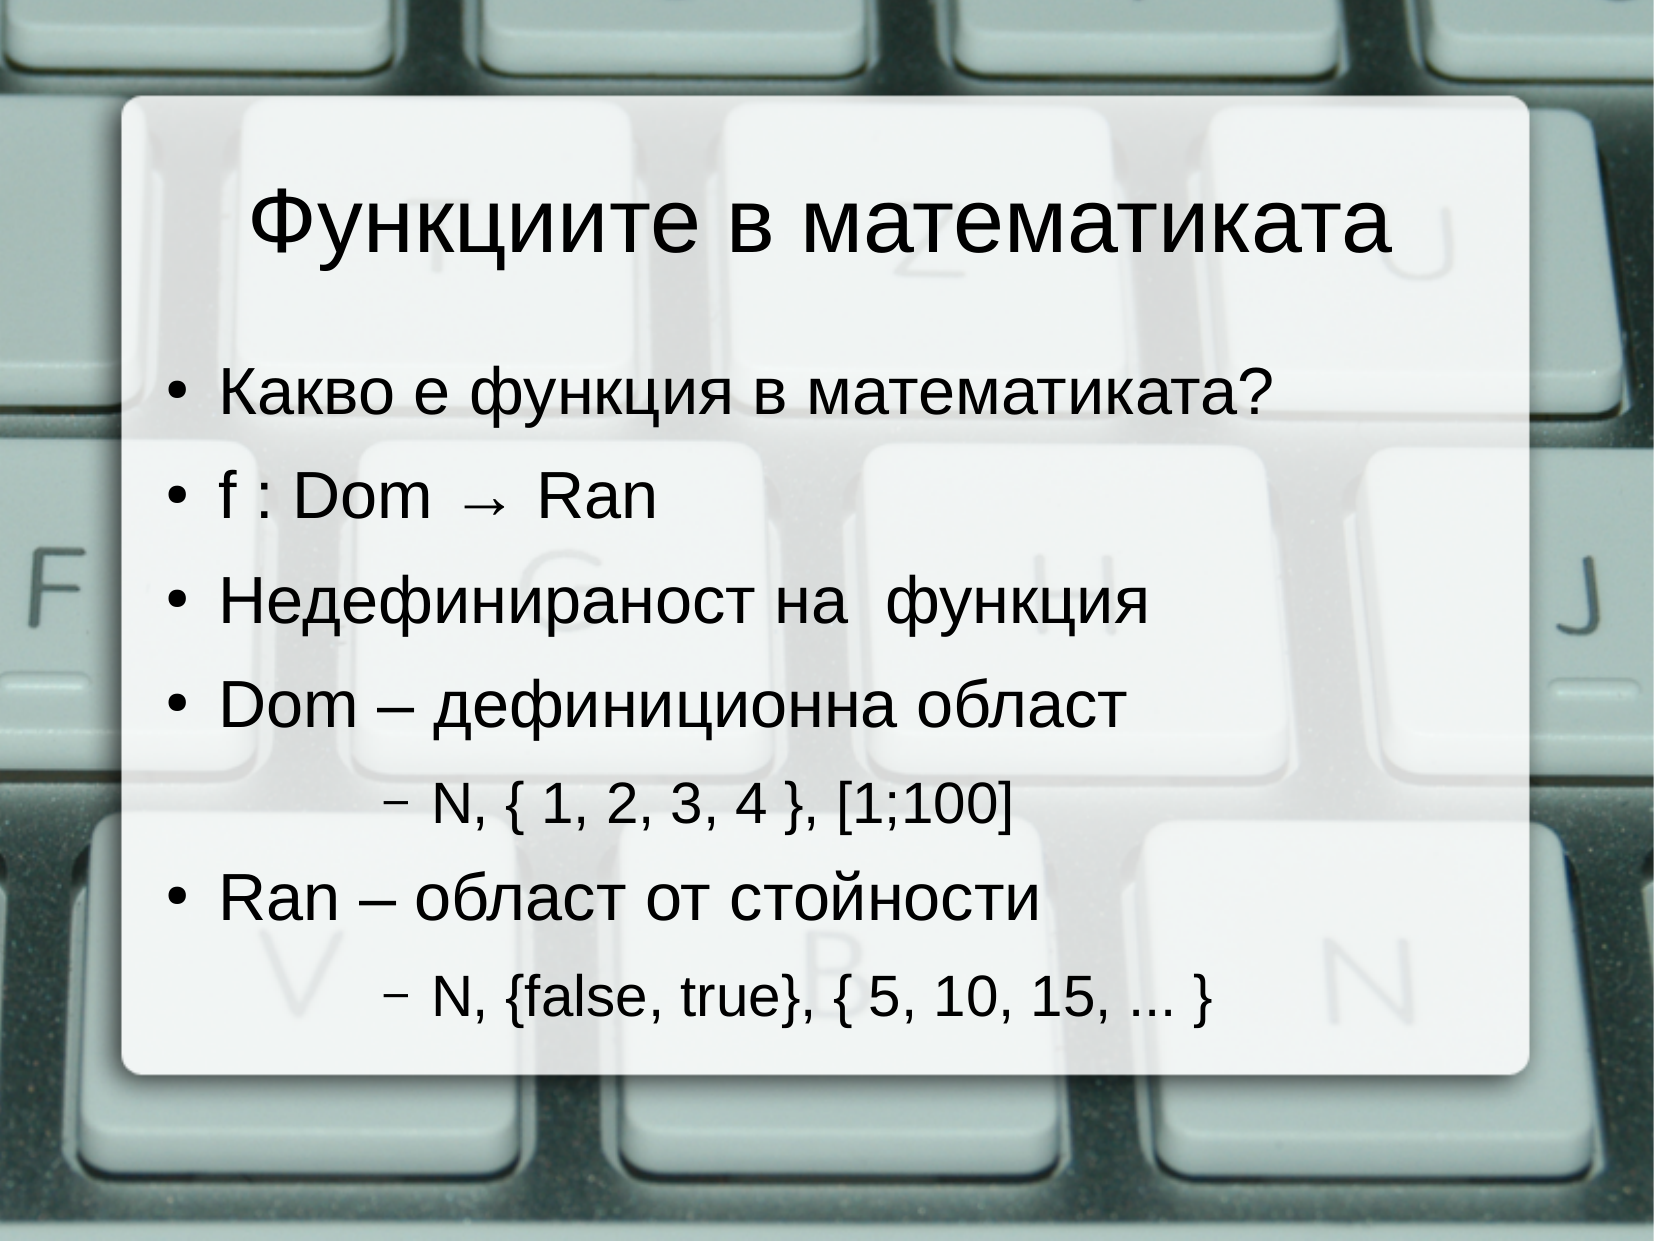

# Функциите в математиката
Какво е функция в математиката?
f : Dom → Ran
Недефинираност на функция
Dom – дефиниционна област
N, { 1, 2, 3, 4 }, [1;100]
Ran – област от стойности
N, {false, true}, { 5, 10, 15, ... }